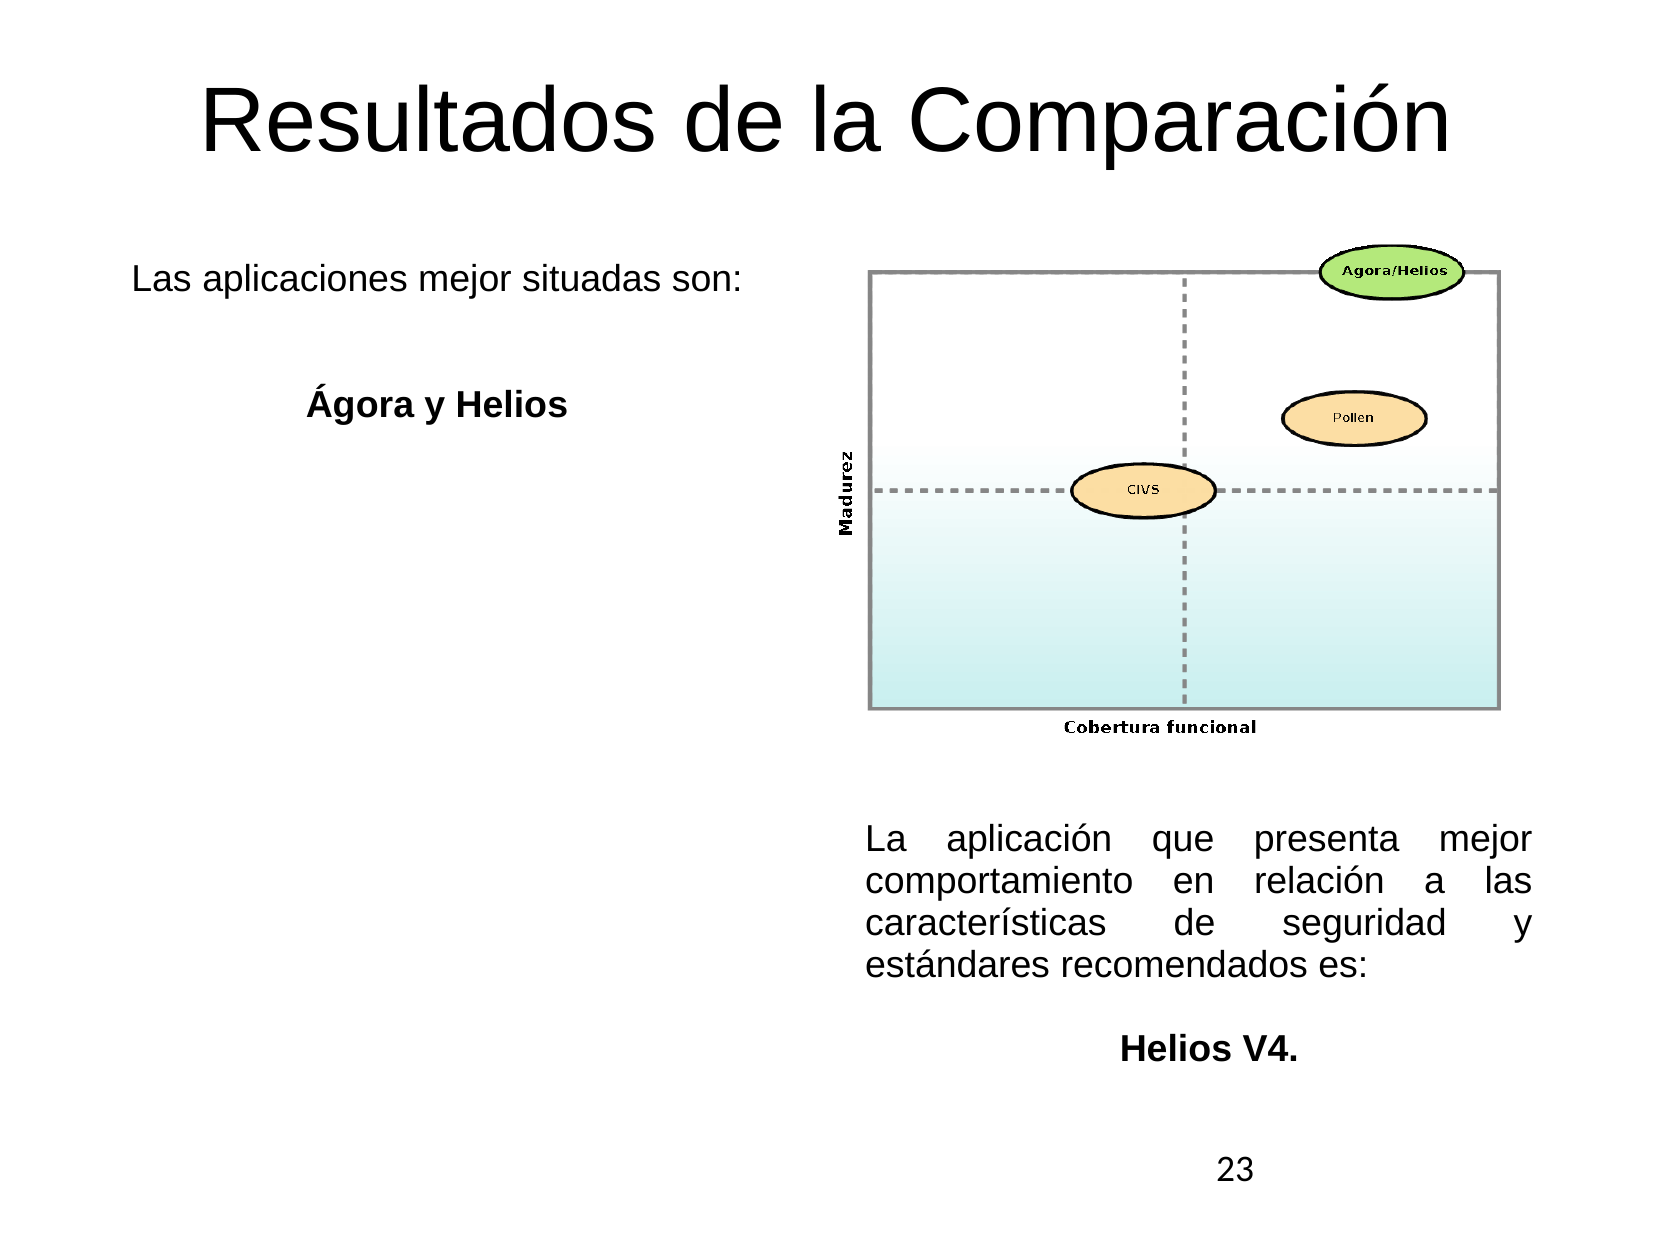

# Resultados de la Comparación
Las aplicaciones mejor situadas son:
Ágora y Helios
La aplicación que presenta mejor comportamiento en relación a las características de seguridad y estándares recomendados es:
 Helios V4.